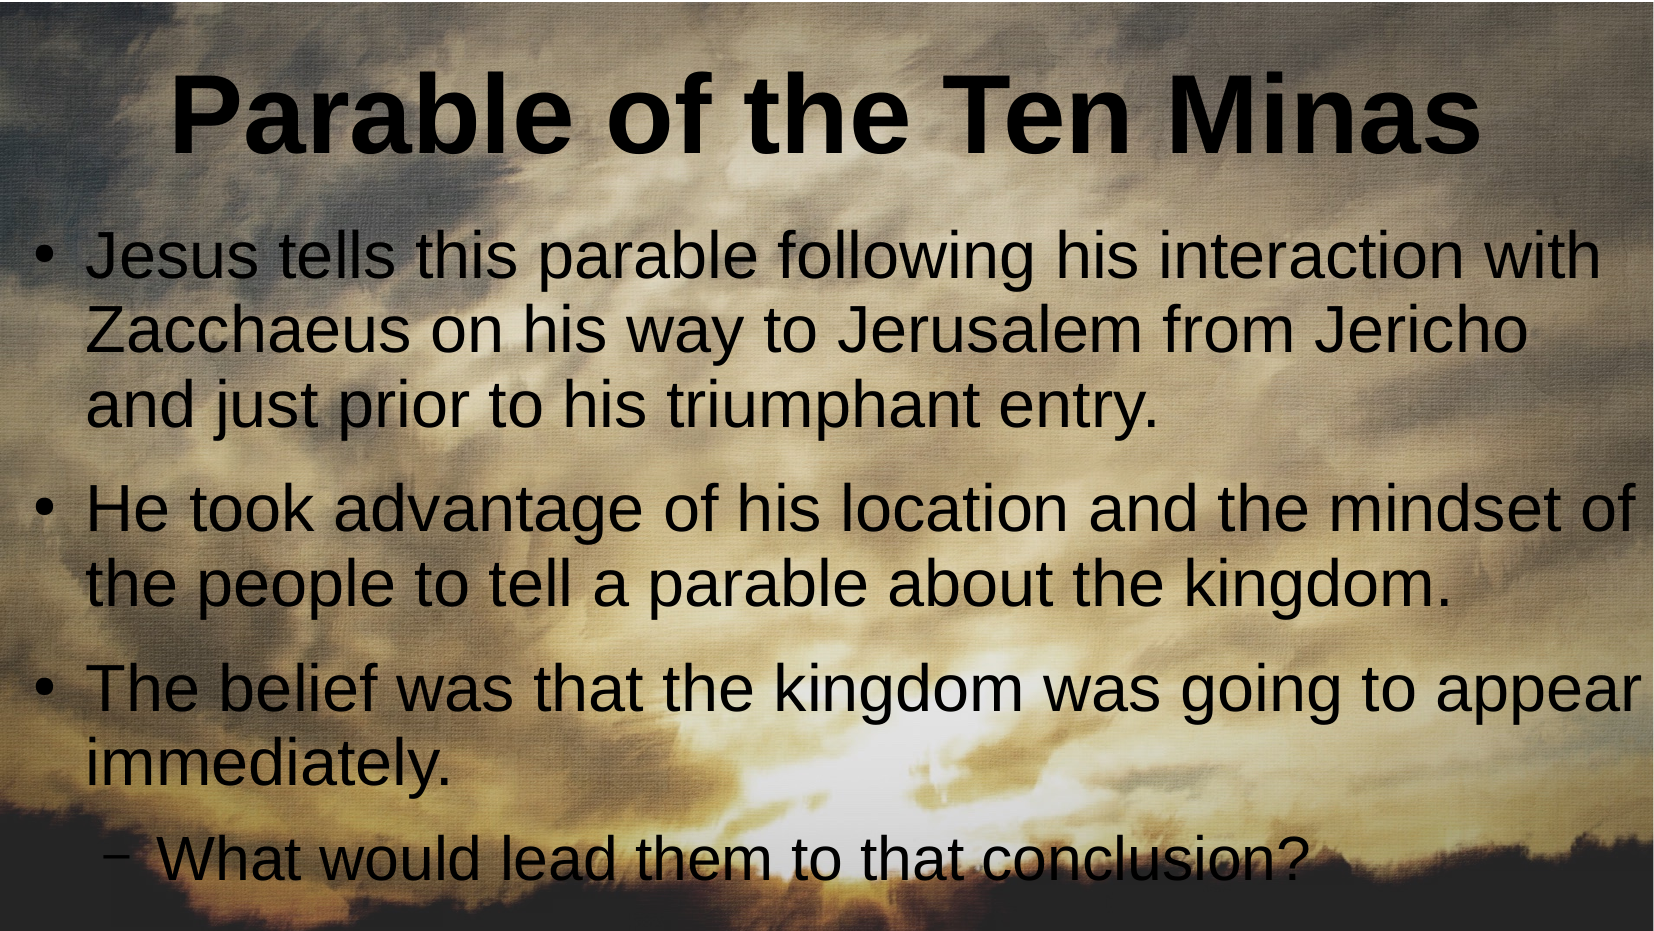

# Parable of the Ten Minas
Jesus tells this parable following his interaction with Zacchaeus on his way to Jerusalem from Jericho and just prior to his triumphant entry.
He took advantage of his location and the mindset of the people to tell a parable about the kingdom.
The belief was that the kingdom was going to appear immediately.
What would lead them to that conclusion?